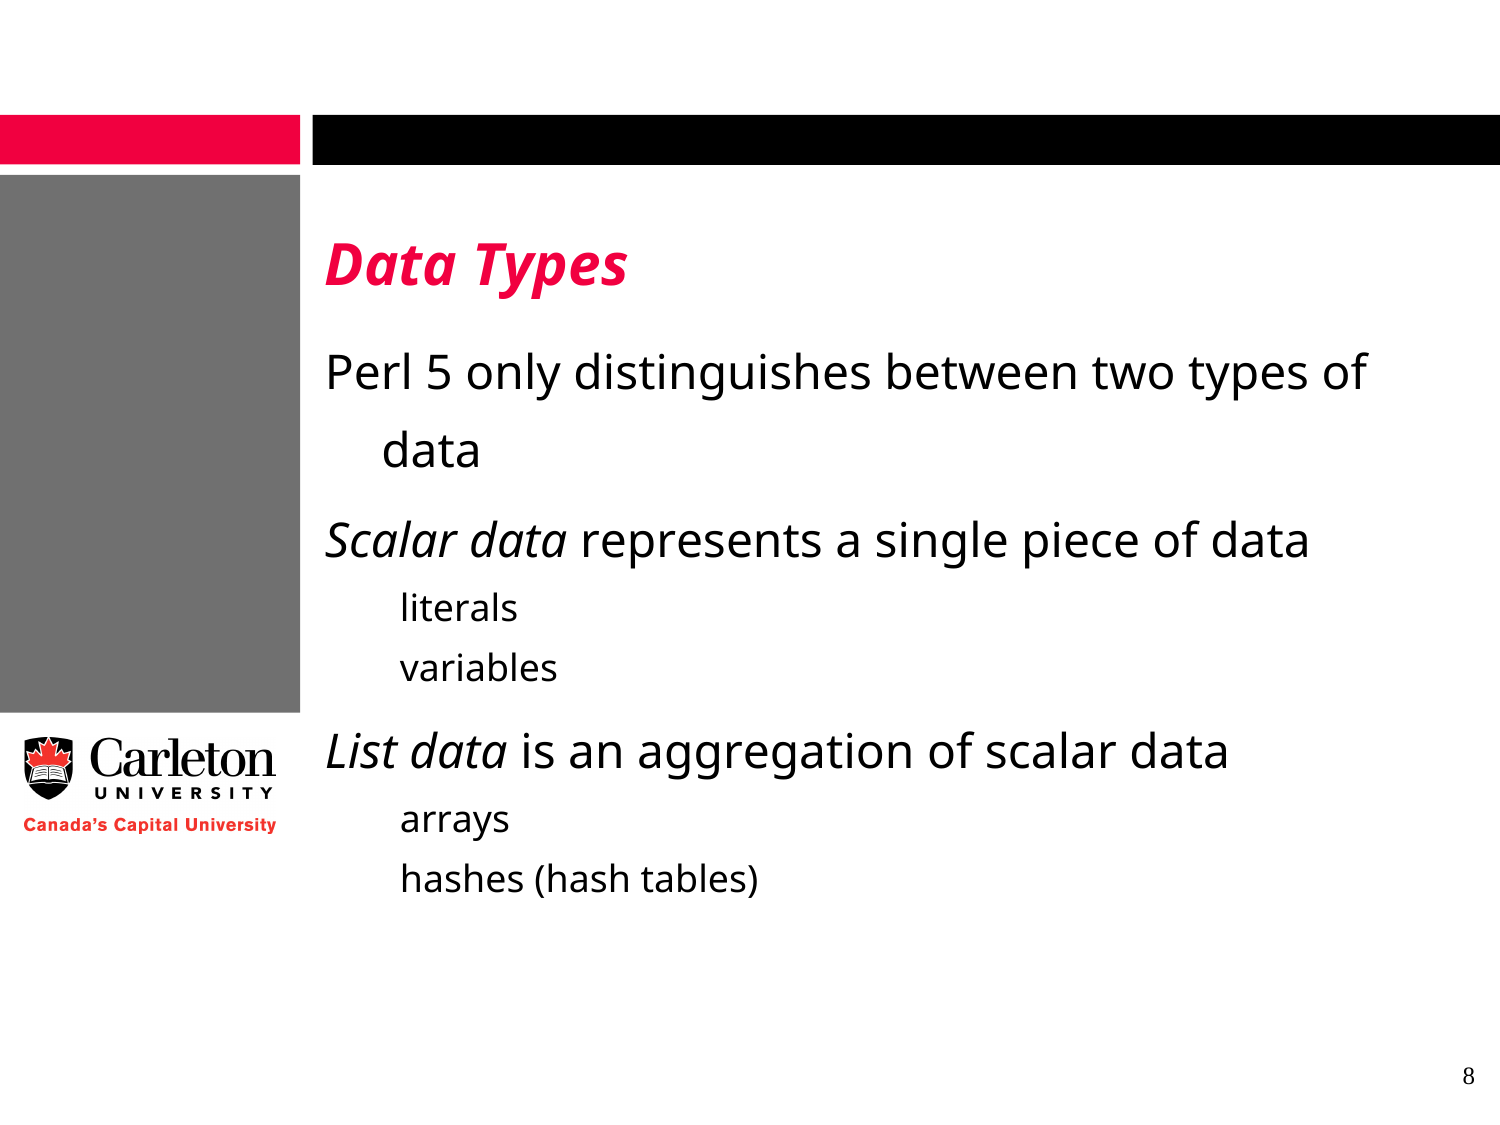

# Data Types
Perl 5 only distinguishes between two types of data
Scalar data represents a single piece of data
literals
variables
List data is an aggregation of scalar data
arrays
hashes (hash tables)
8